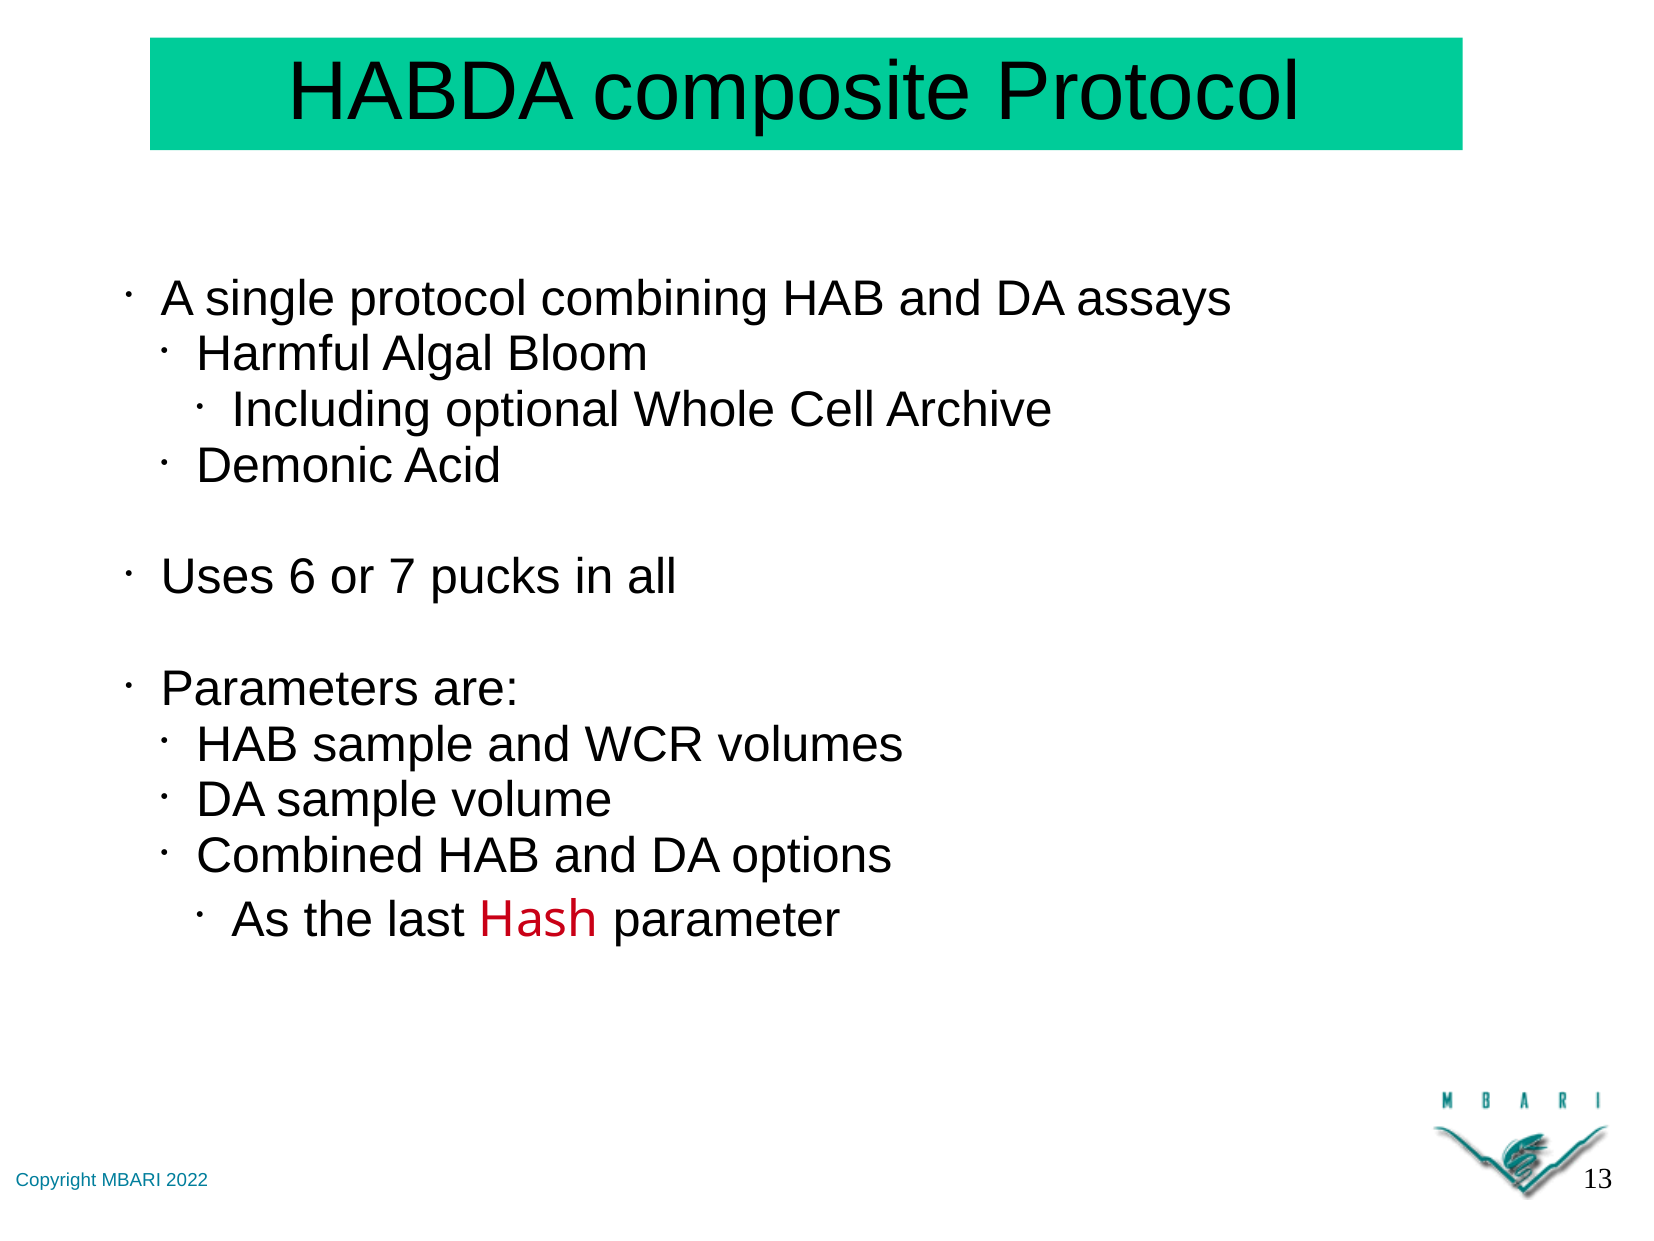

HABDA composite Protocol
A single protocol combining HAB and DA assays
Harmful Algal Bloom
Including optional Whole Cell Archive
Demonic Acid
Uses 6 or 7 pucks in all
Parameters are:
HAB sample and WCR volumes
DA sample volume
Combined HAB and DA options
As the last Hash parameter
13